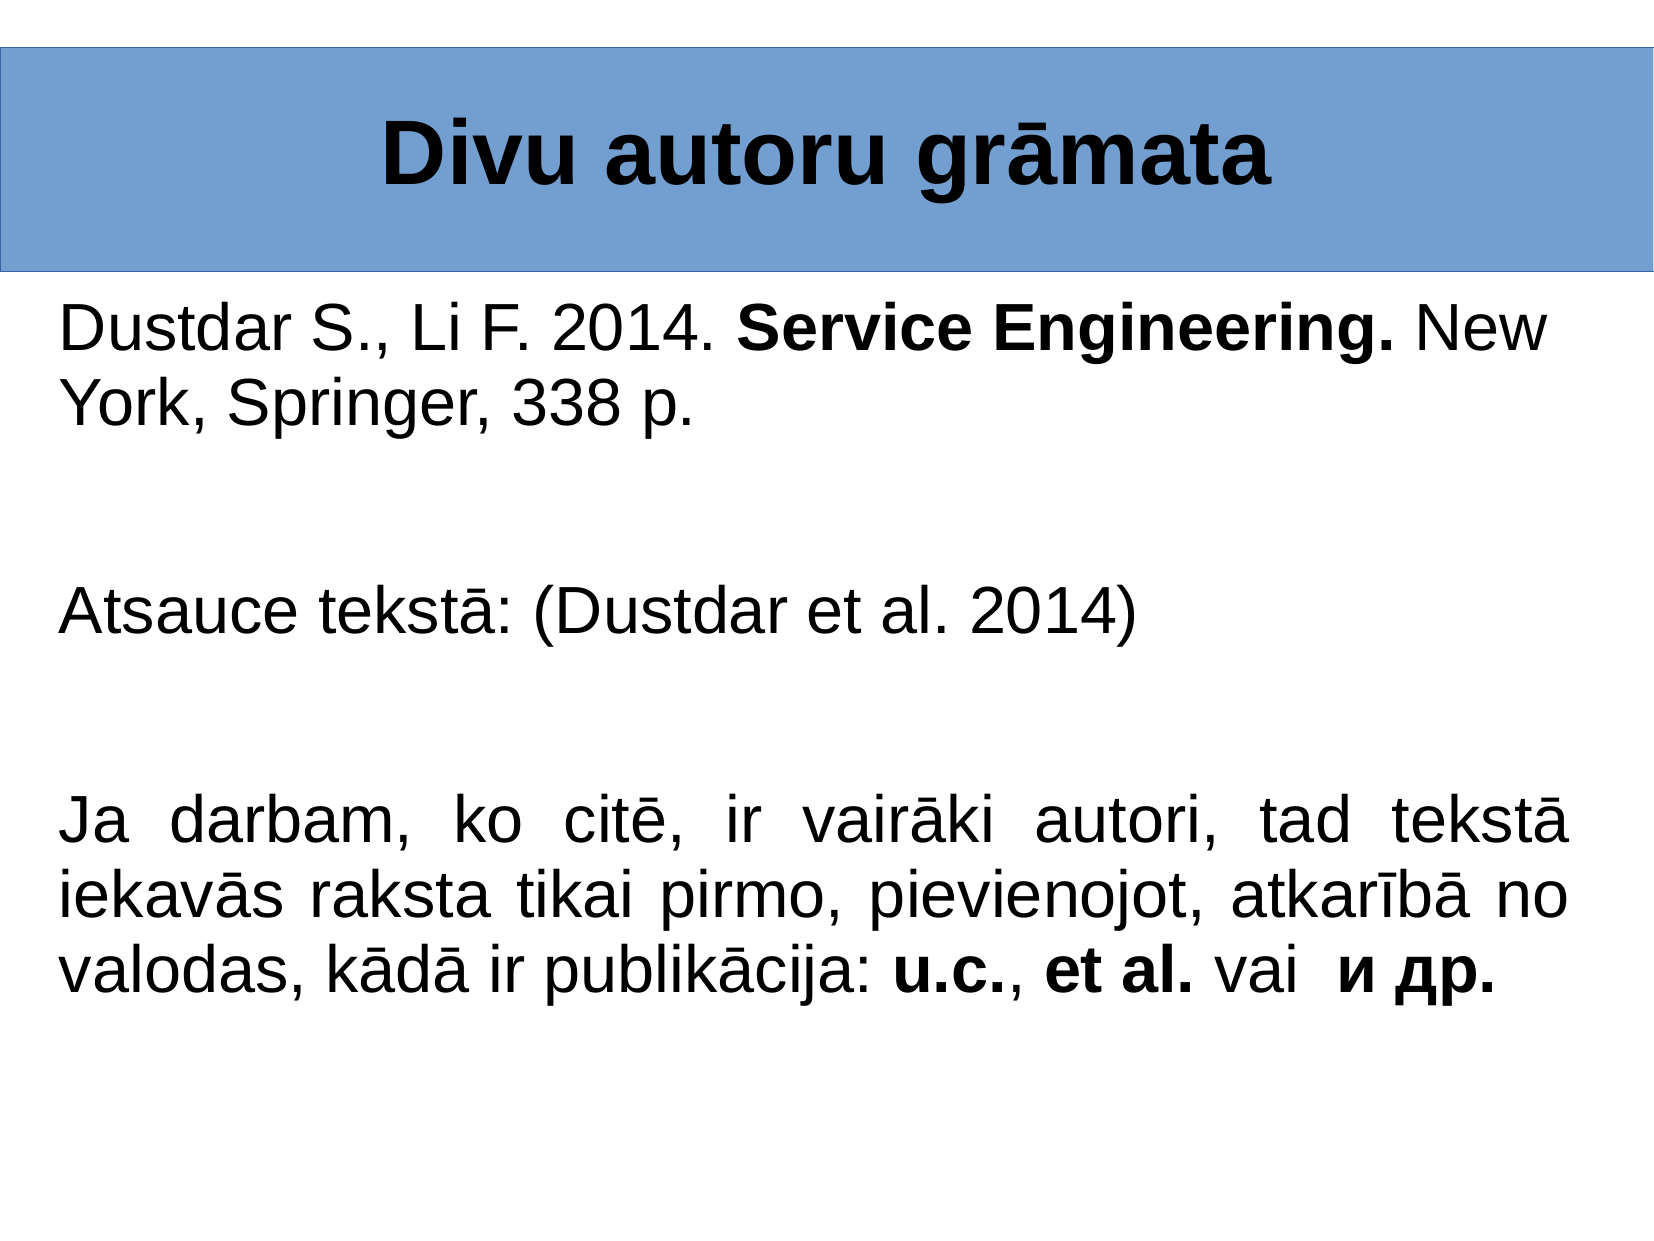

# Divu autoru grāmata
Dustdar S., Li F. 2014. Service Engineering. New York, Springer, 338 p.
Atsauce tekstā: (Dustdar et al. 2014)
Ja darbam, ko citē, ir vairāki autori, tad tekstā iekavās raksta tikai pirmo, pievienojot, atkarībā no valodas, kādā ir publikācija: u.c., et al. vai и др.